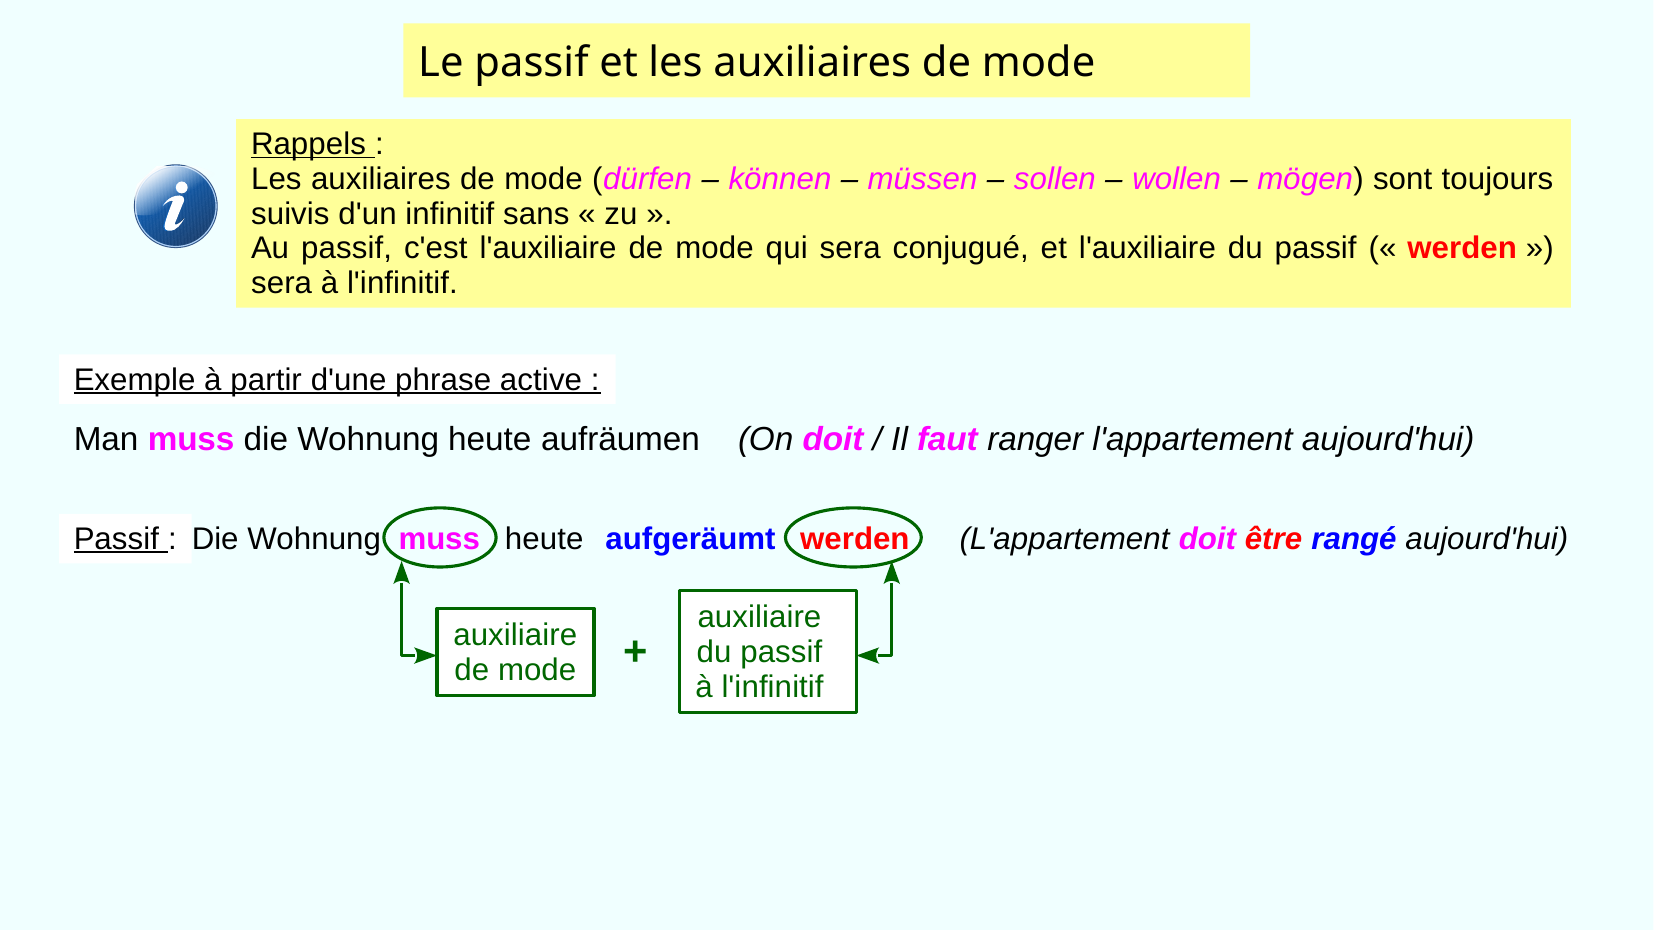

Le passif et les auxiliaires de mode
Rappels :
Les auxiliaires de mode (dürfen – können – müssen – sollen – wollen – mögen) sont toujours suivis d'un infinitif sans « zu ».
Au passif, c'est l'auxiliaire de mode qui sera conjugué, et l'auxiliaire du passif (« werden ») sera à l'infinitif.
Exemple à partir d'une phrase active :
Man muss die Wohnung heute aufräumen 	(On doit / Il faut ranger l'appartement aujourd'hui)
Passif :
Die Wohnung
muss
heute
aufgeräumt
werden
(L'appartement doit être rangé aujourd'hui)
auxiliaire du passif à l'infinitif
auxiliaire
de mode
+